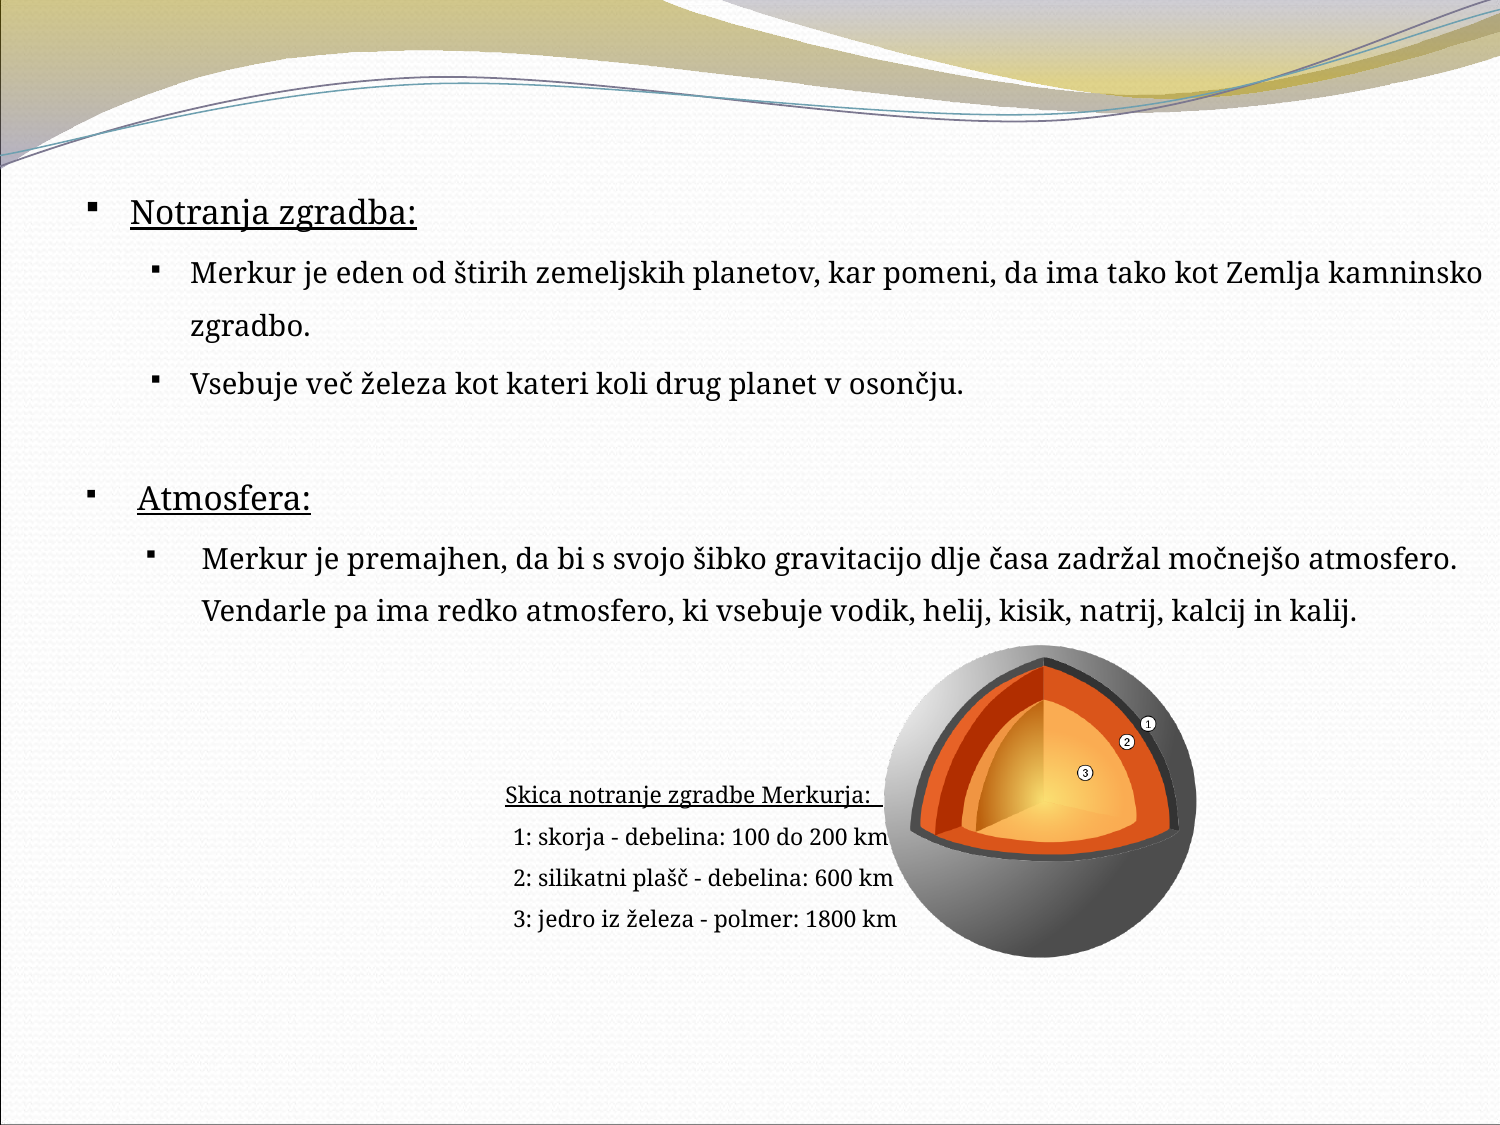

# Notranja zgradba:
Merkur je eden od štirih zemeljskih planetov, kar pomeni, da ima tako kot Zemlja kamninsko zgradbo.
Vsebuje več železa kot kateri koli drug planet v osončju.
 Atmosfera:
Merkur je premajhen, da bi s svojo šibko gravitacijo dlje časa zadržal močnejšo atmosfero. Vendarle pa ima redko atmosfero, ki vsebuje vodik, helij, kisik, natrij, kalcij in kalij.
 Skica notranje zgradbe Merkurja: ->
 1: skorja - debelina: 100 do 200 km
 2: silikatni plašč - debelina: 600 km
 3: jedro iz železa - polmer: 1800 km